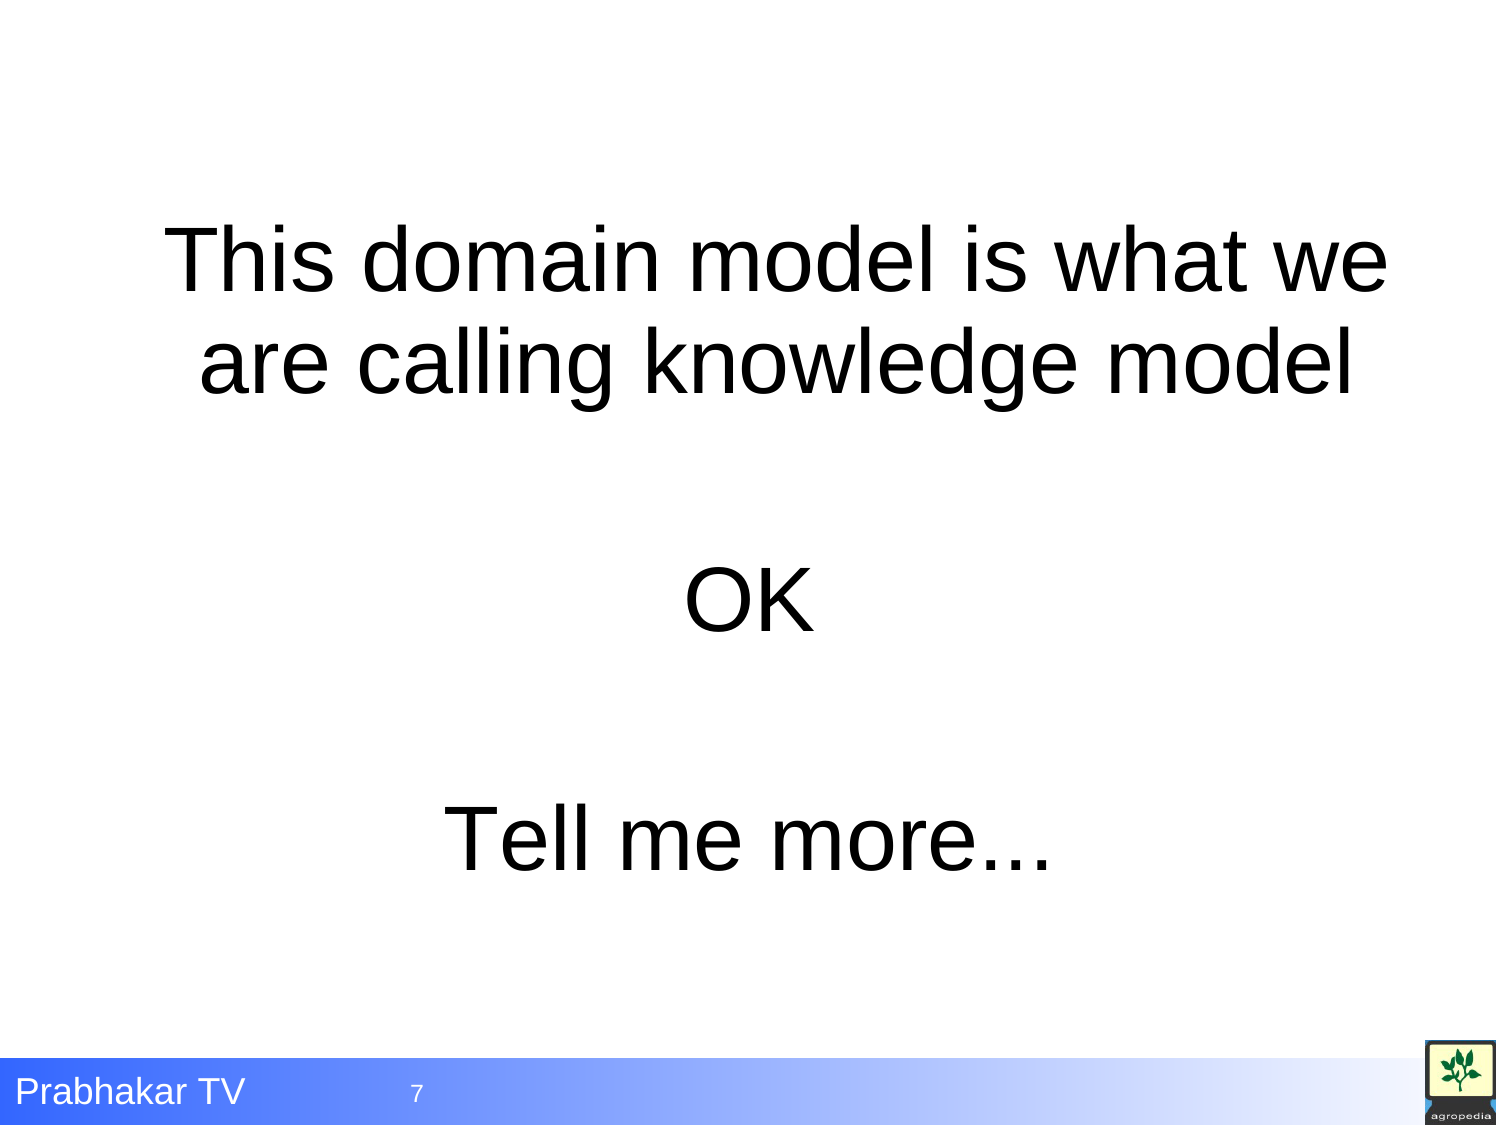

#
This domain model is what we are calling knowledge model
OK
Tell me more...